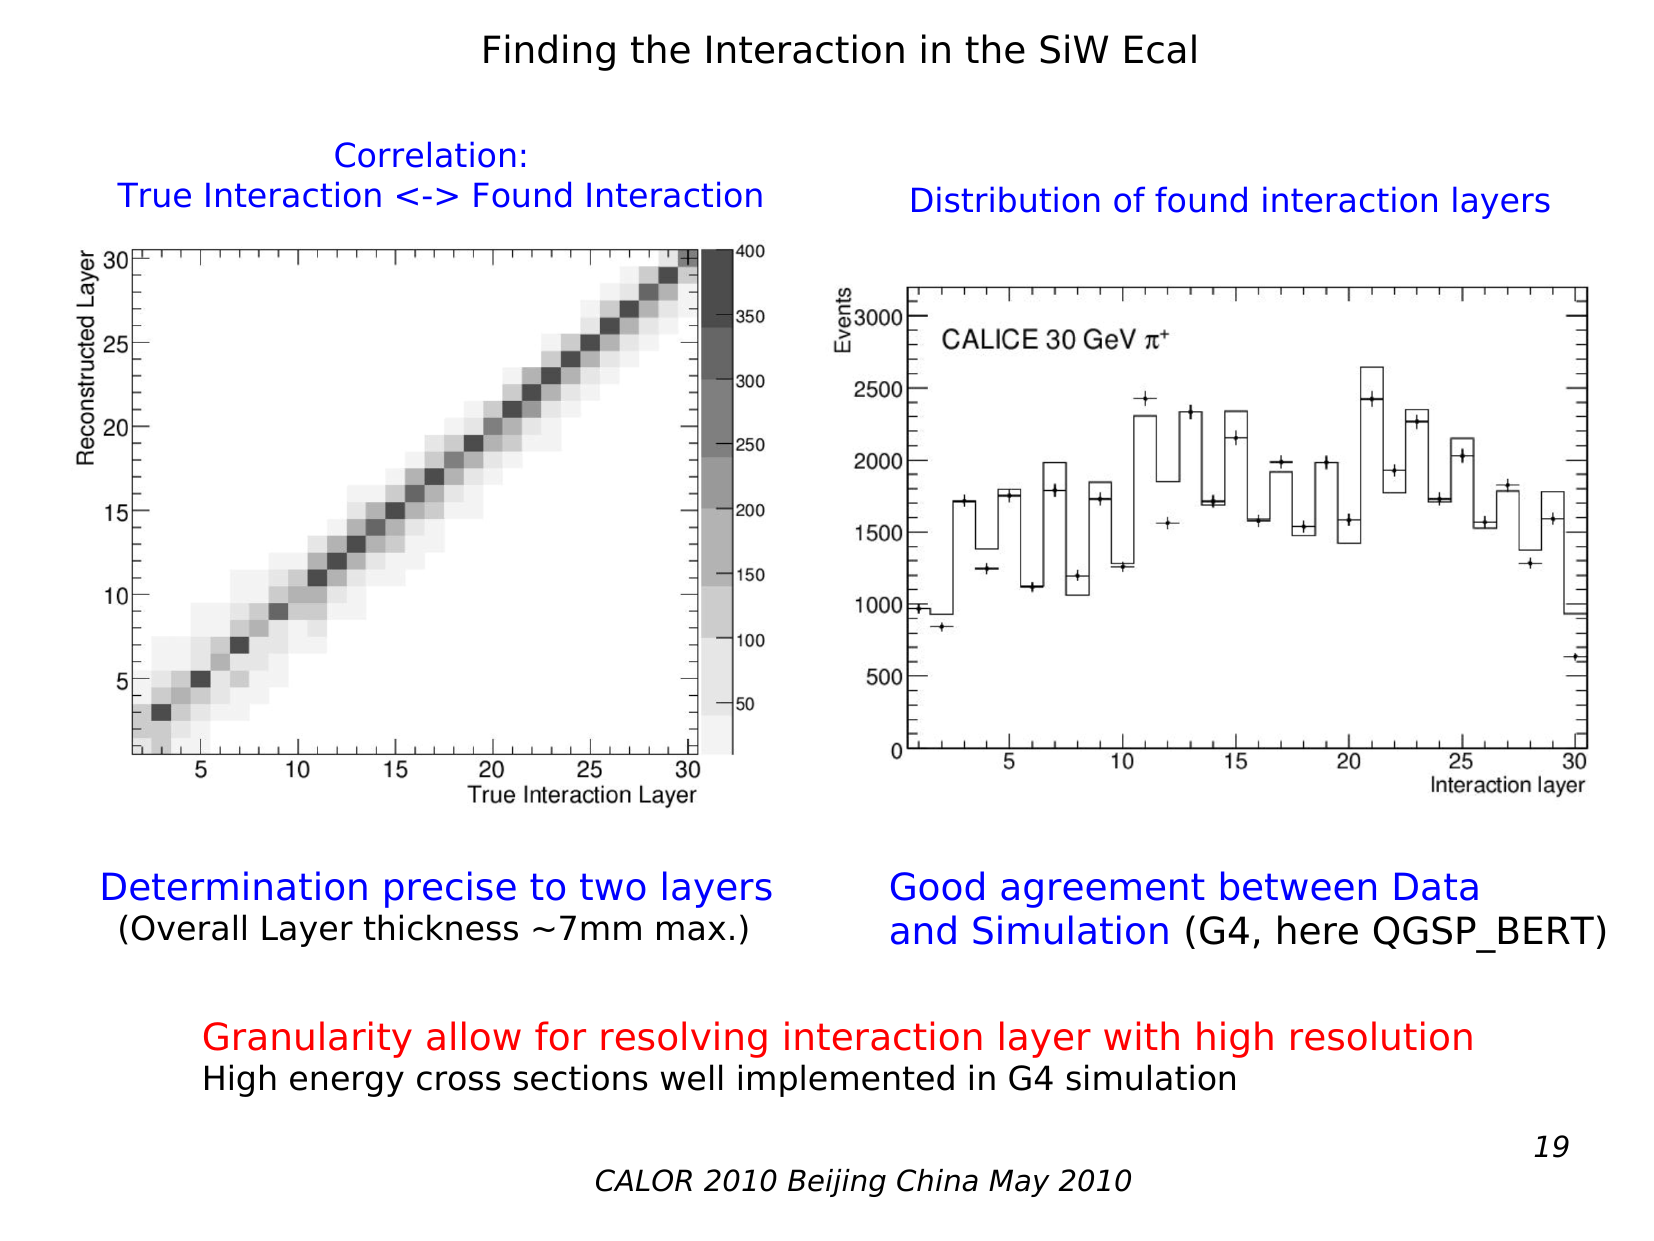

Finding the Interaction in the SiW Ecal
 Correlation:
True Interaction <-> Found Interaction
Distribution of found interaction layers
 Determination precise to two layers
 (Overall Layer thickness ~7mm max.)
Good agreement between Data
and Simulation (G4, here QGSP_BERT)
Granularity allow for resolving interaction layer with high resolution
High energy cross sections well implemented in G4 simulation
Comite d'evaluation
19